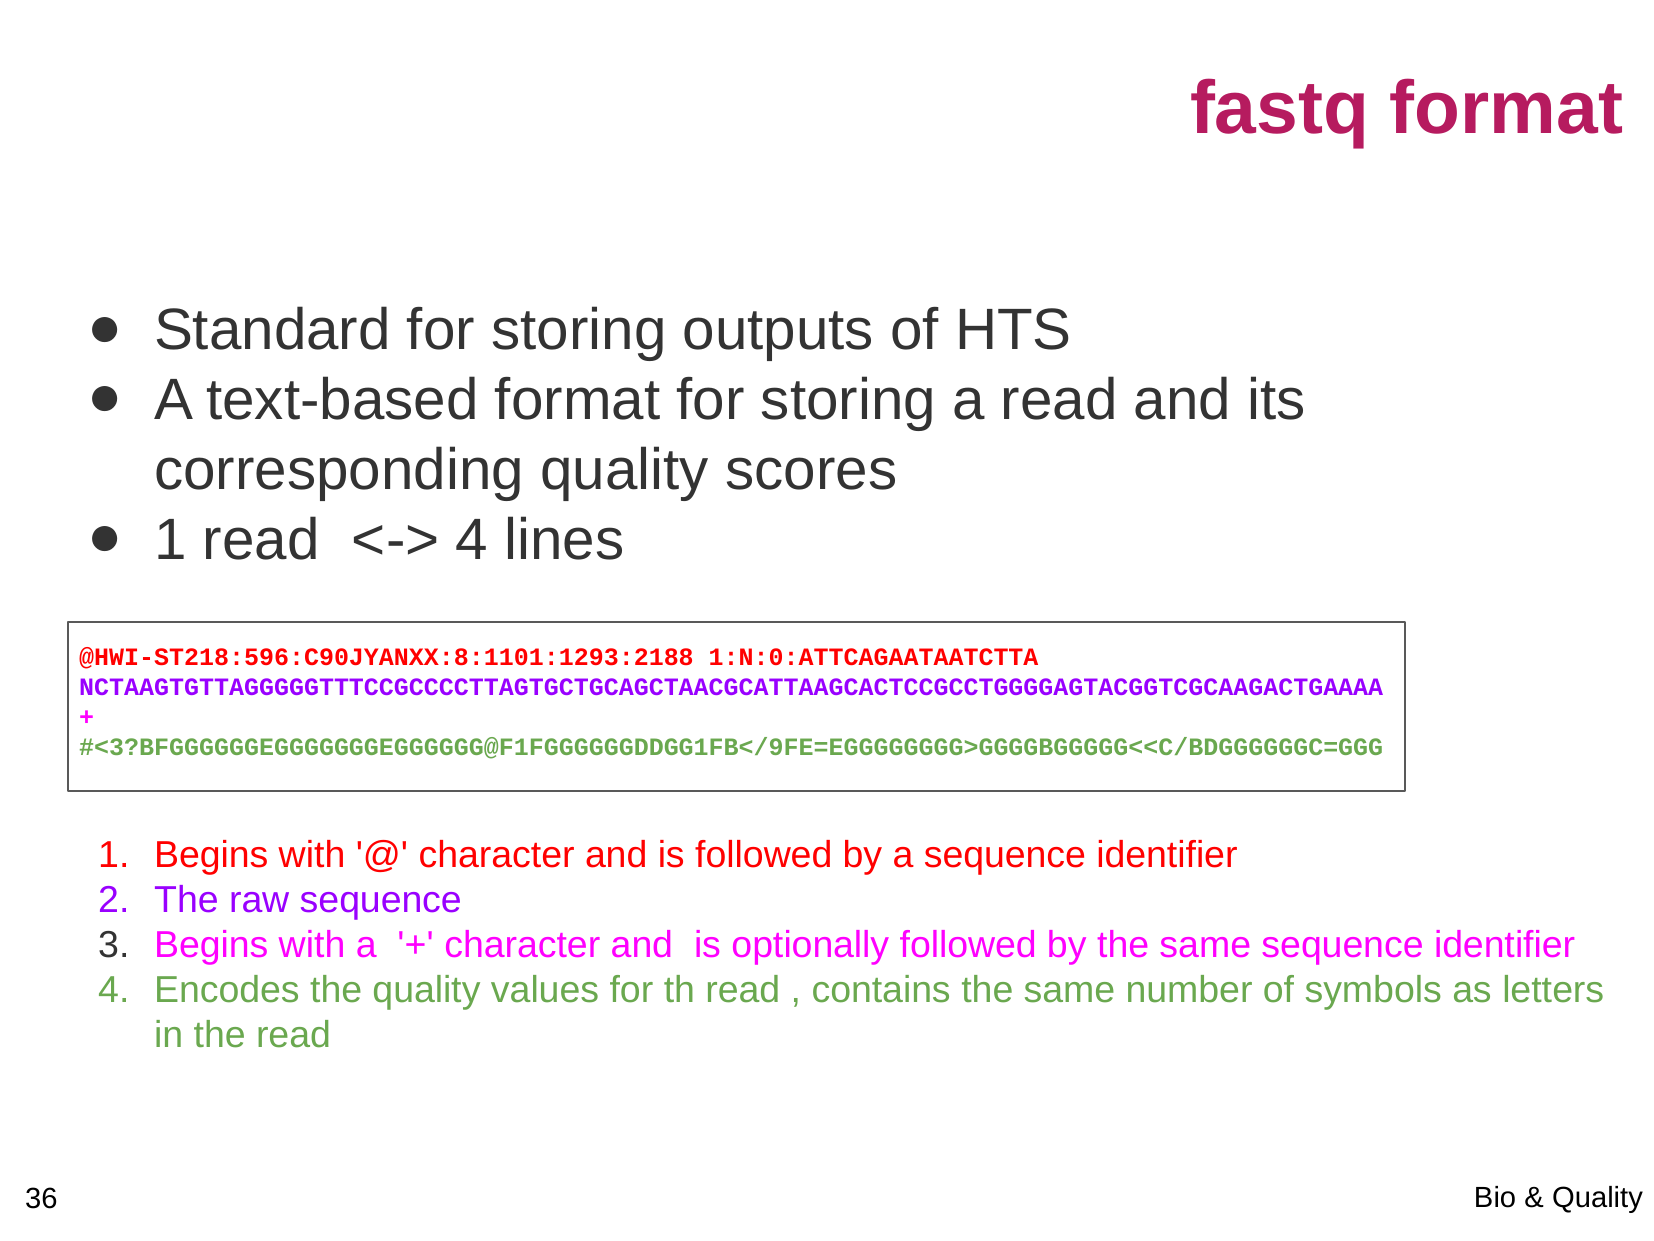

fastq format
Standard for storing outputs of HTS
A text-based format for storing a read and its corresponding quality scores
1 read <-> 4 lines
@HWI-ST218:596:C90JYANXX:8:1101:1293:2188 1:N:0:ATTCAGAATAATCTTA
NCTAAGTGTTAGGGGGTTTCCGCCCCTTAGTGCTGCAGCTAACGCATTAAGCACTCCGCCTGGGGAGTACGGTCGCAAGACTGAAAA
+
#<3?BFGGGGGGEGGGGGGGEGGGGGG@F1FGGGGGGDDGG1FB</9FE=EGGGGGGGG>GGGGBGGGGG<<C/BDGGGGGGC=GGG
Begins with '@' character and is followed by a sequence identifier
The raw sequence
Begins with a '+' character and is optionally followed by the same sequence identifier
Encodes the quality values for th read , contains the same number of symbols as letters in the read